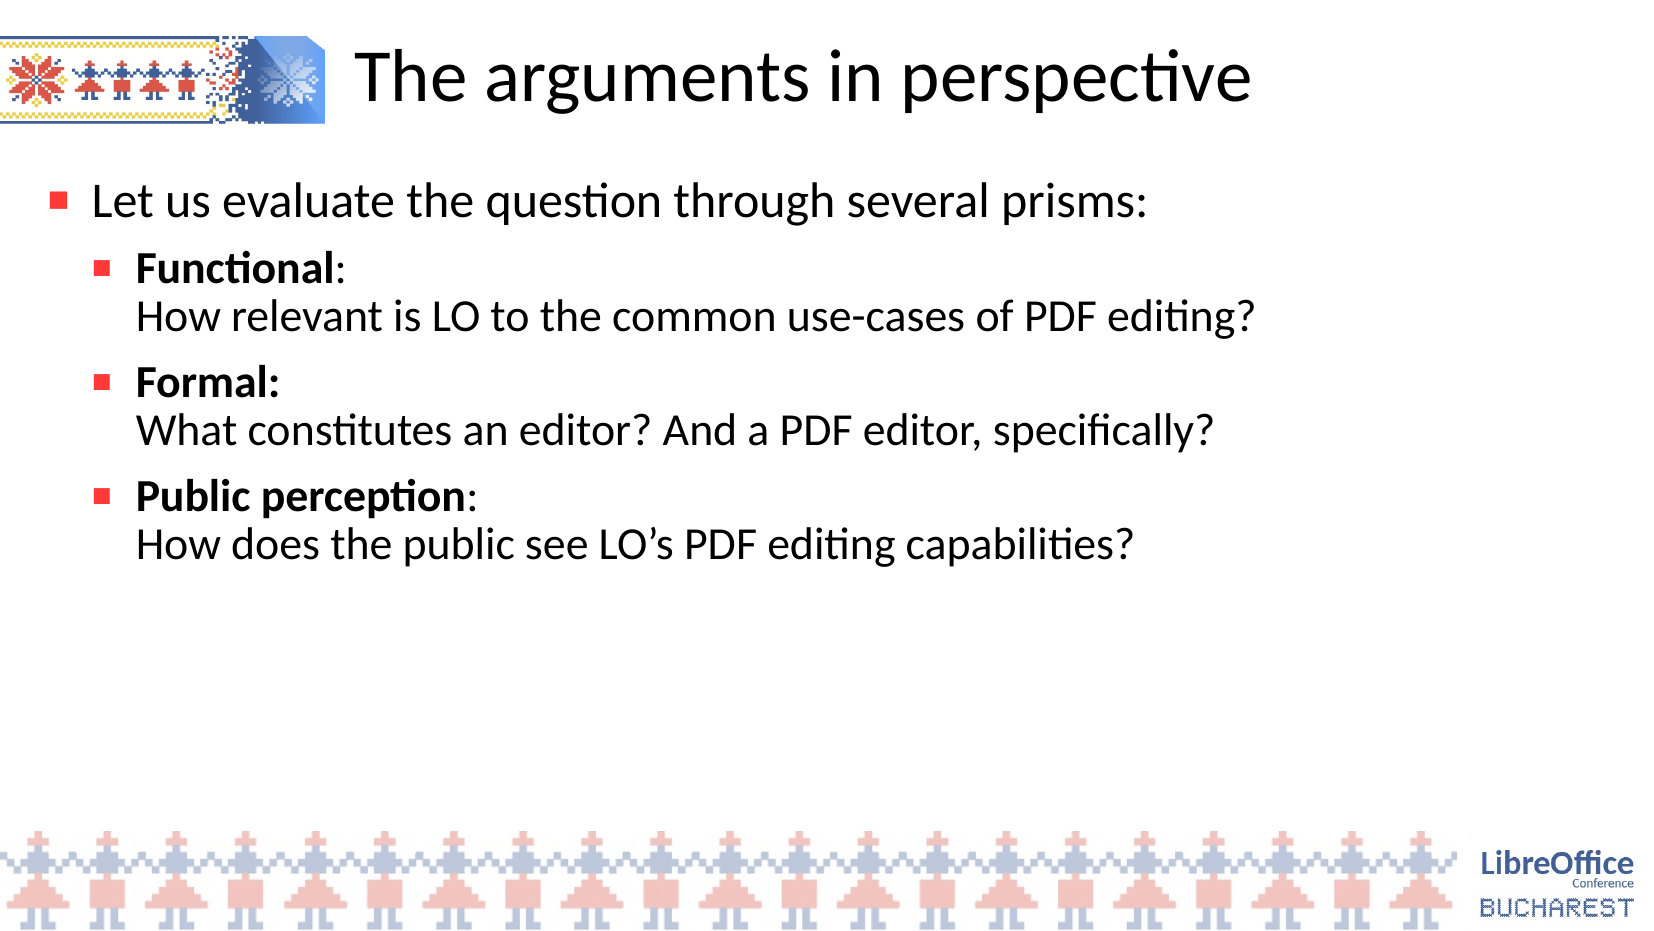

# The arguments in perspective
Let us evaluate the question through several prisms:
Functional:
How relevant is LO to the common use-cases of PDF editing?
Formal:
What constitutes an editor? And a PDF editor, specifically?
Public perception:
How does the public see LO’s PDF editing capabilities?